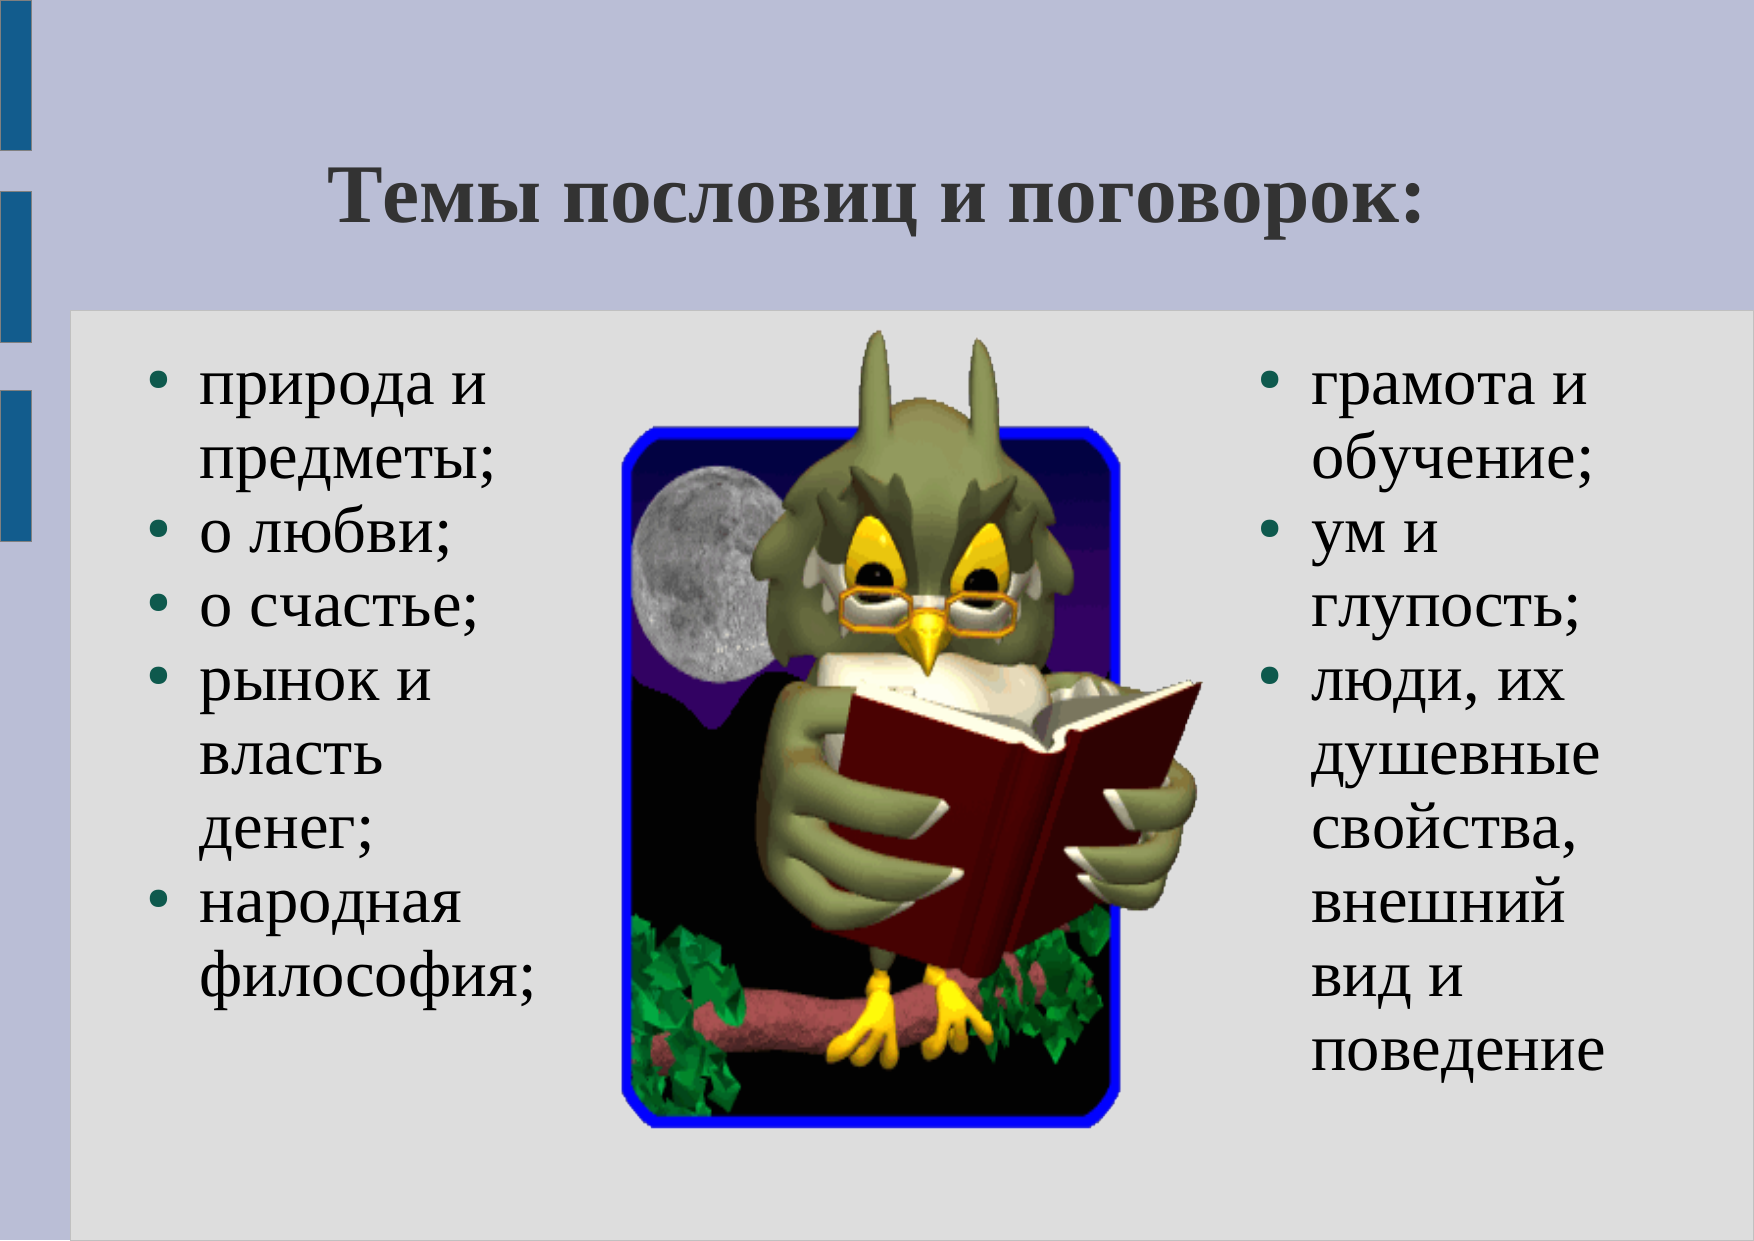

# Темы пословиц и поговорок:
природа и предметы;
о любви;
о счастье;
рынок и власть денег;
народная философия;
грамота и обучение;
ум и глупость;
люди, их душевные свойства, внешний вид и поведение